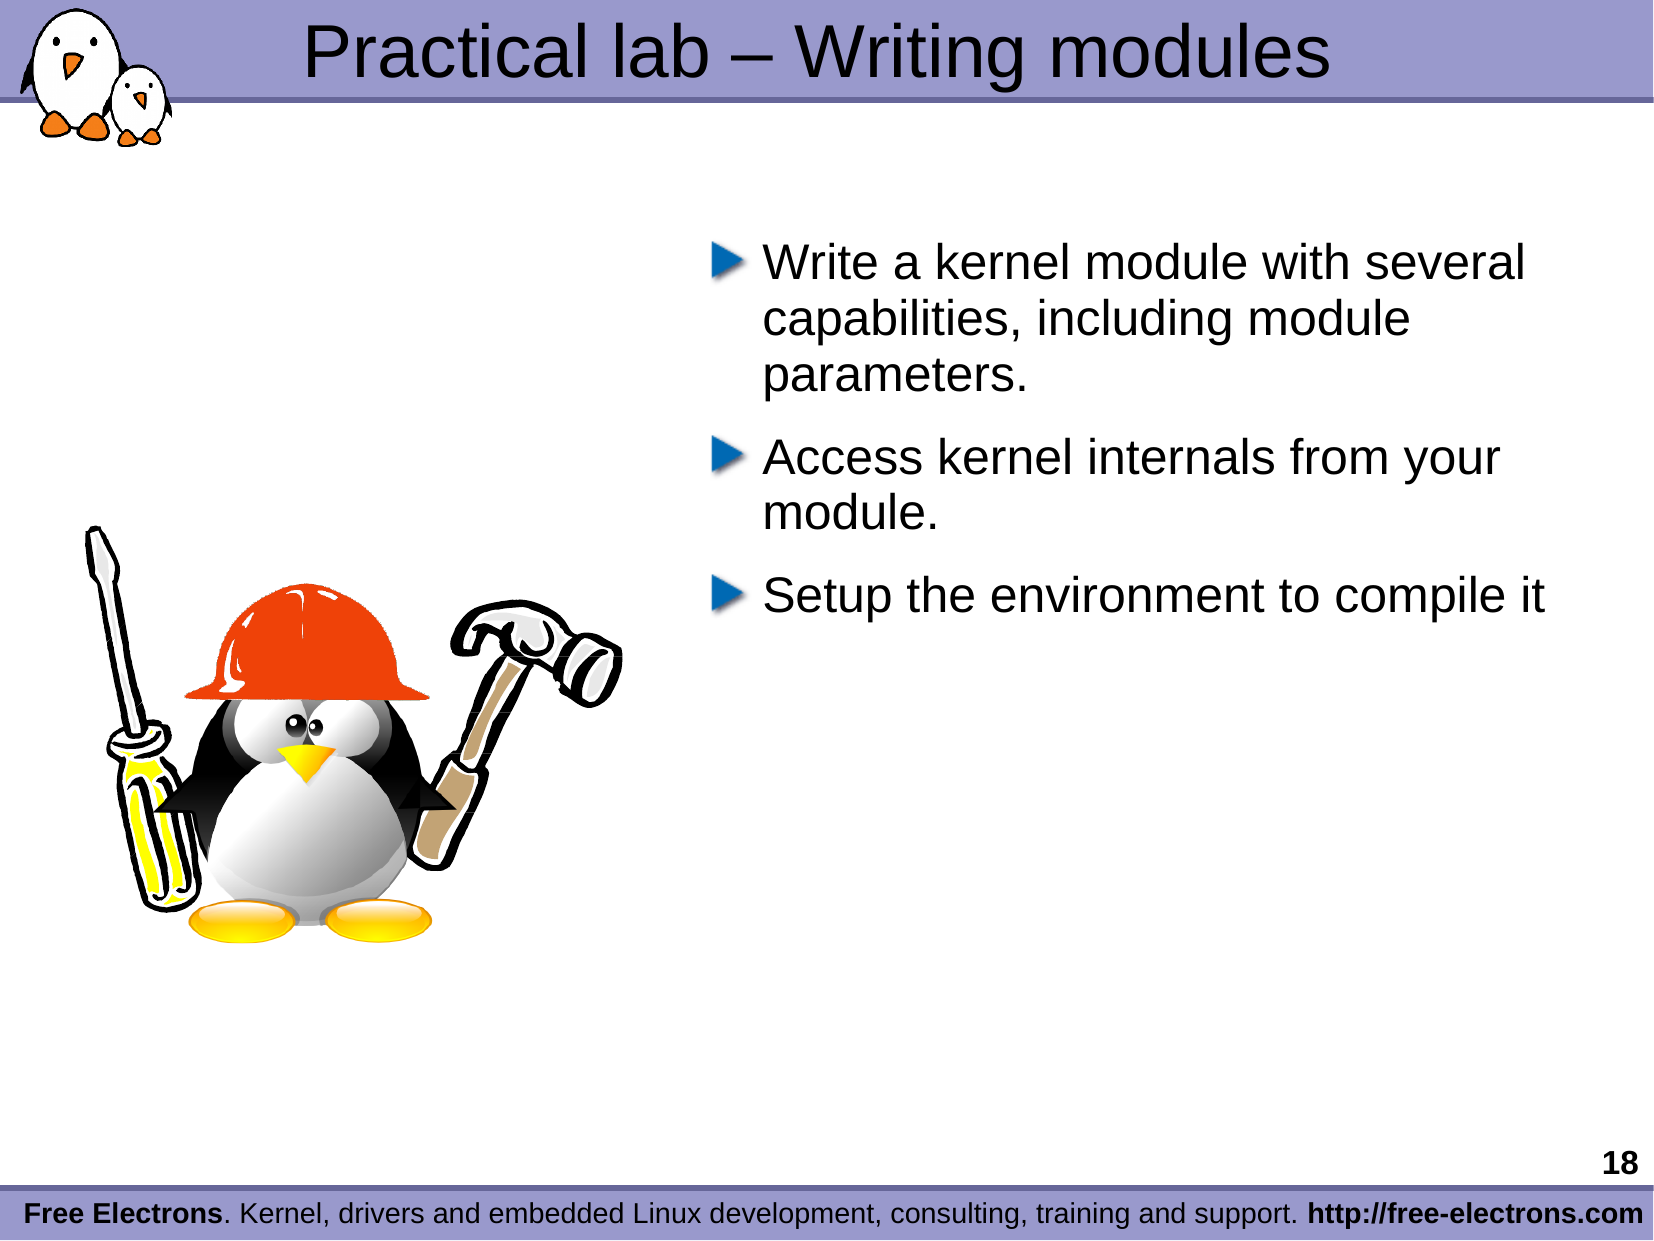

# Practical lab – Writing modules
Write a kernel module with several capabilities, including module parameters.
Access kernel internals from your module.
Setup the environment to compile it